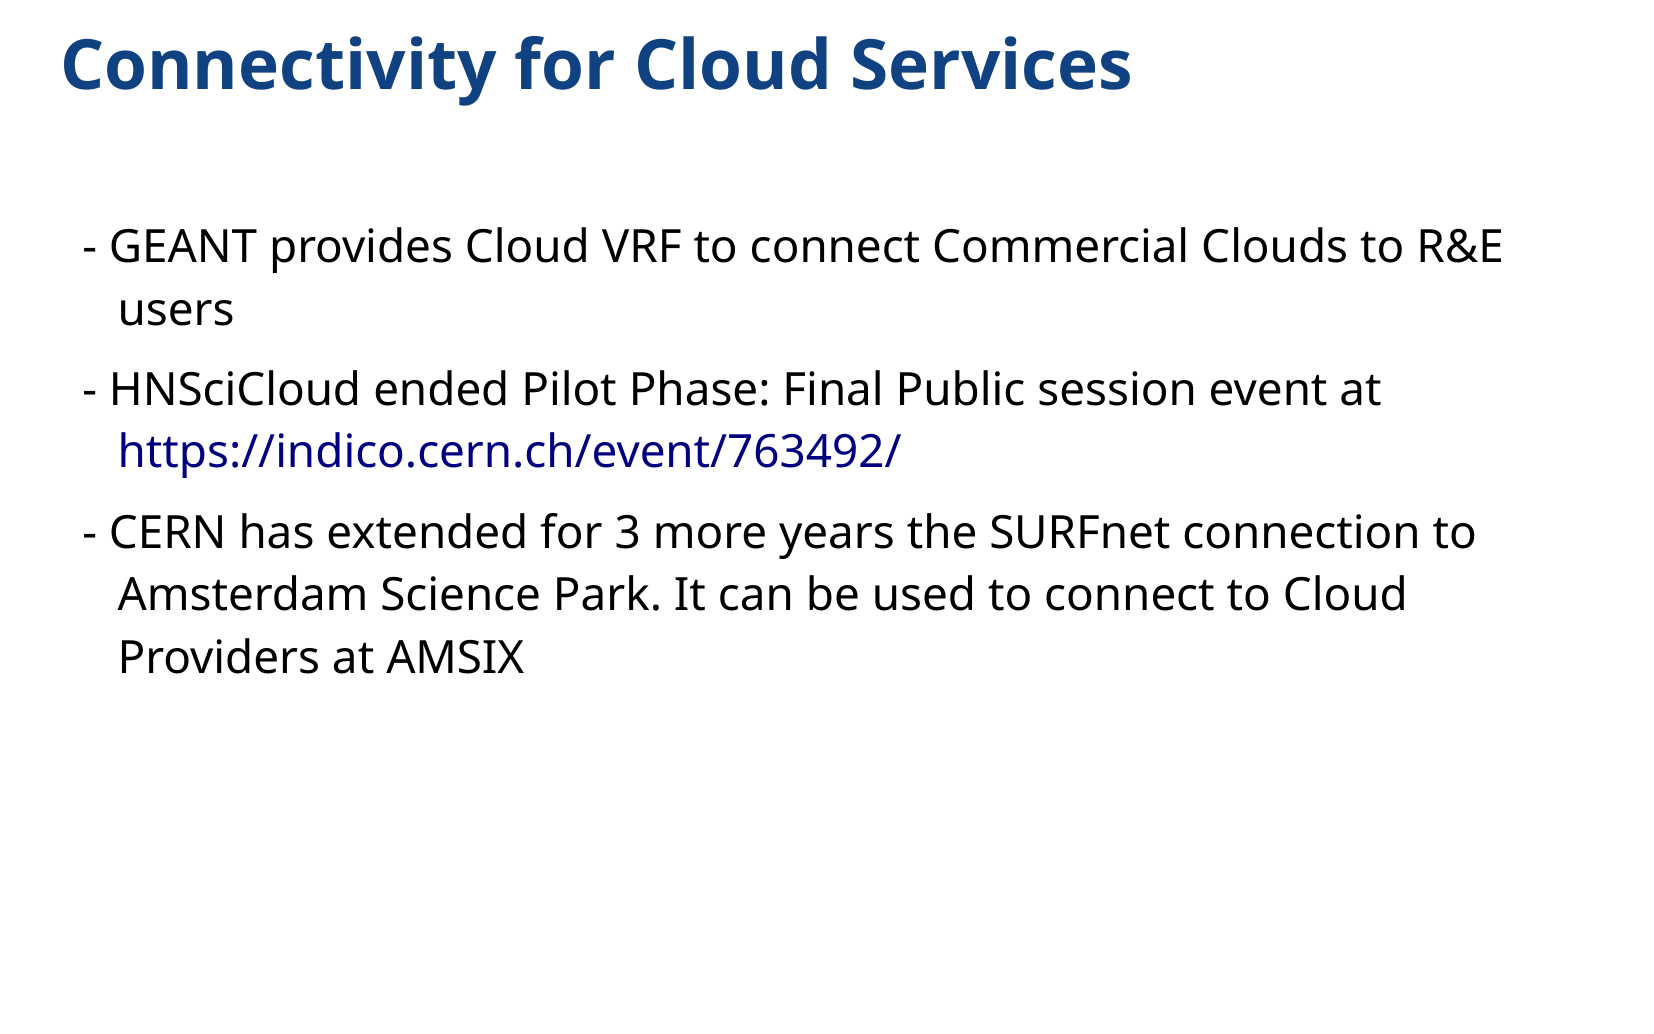

# Connectivity for Cloud Services
- GEANT provides Cloud VRF to connect Commercial Clouds to R&E users
- HNSciCloud ended Pilot Phase: Final Public session event at https://indico.cern.ch/event/763492/
- CERN has extended for 3 more years the SURFnet connection to Amsterdam Science Park. It can be used to connect to Cloud Providers at AMSIX